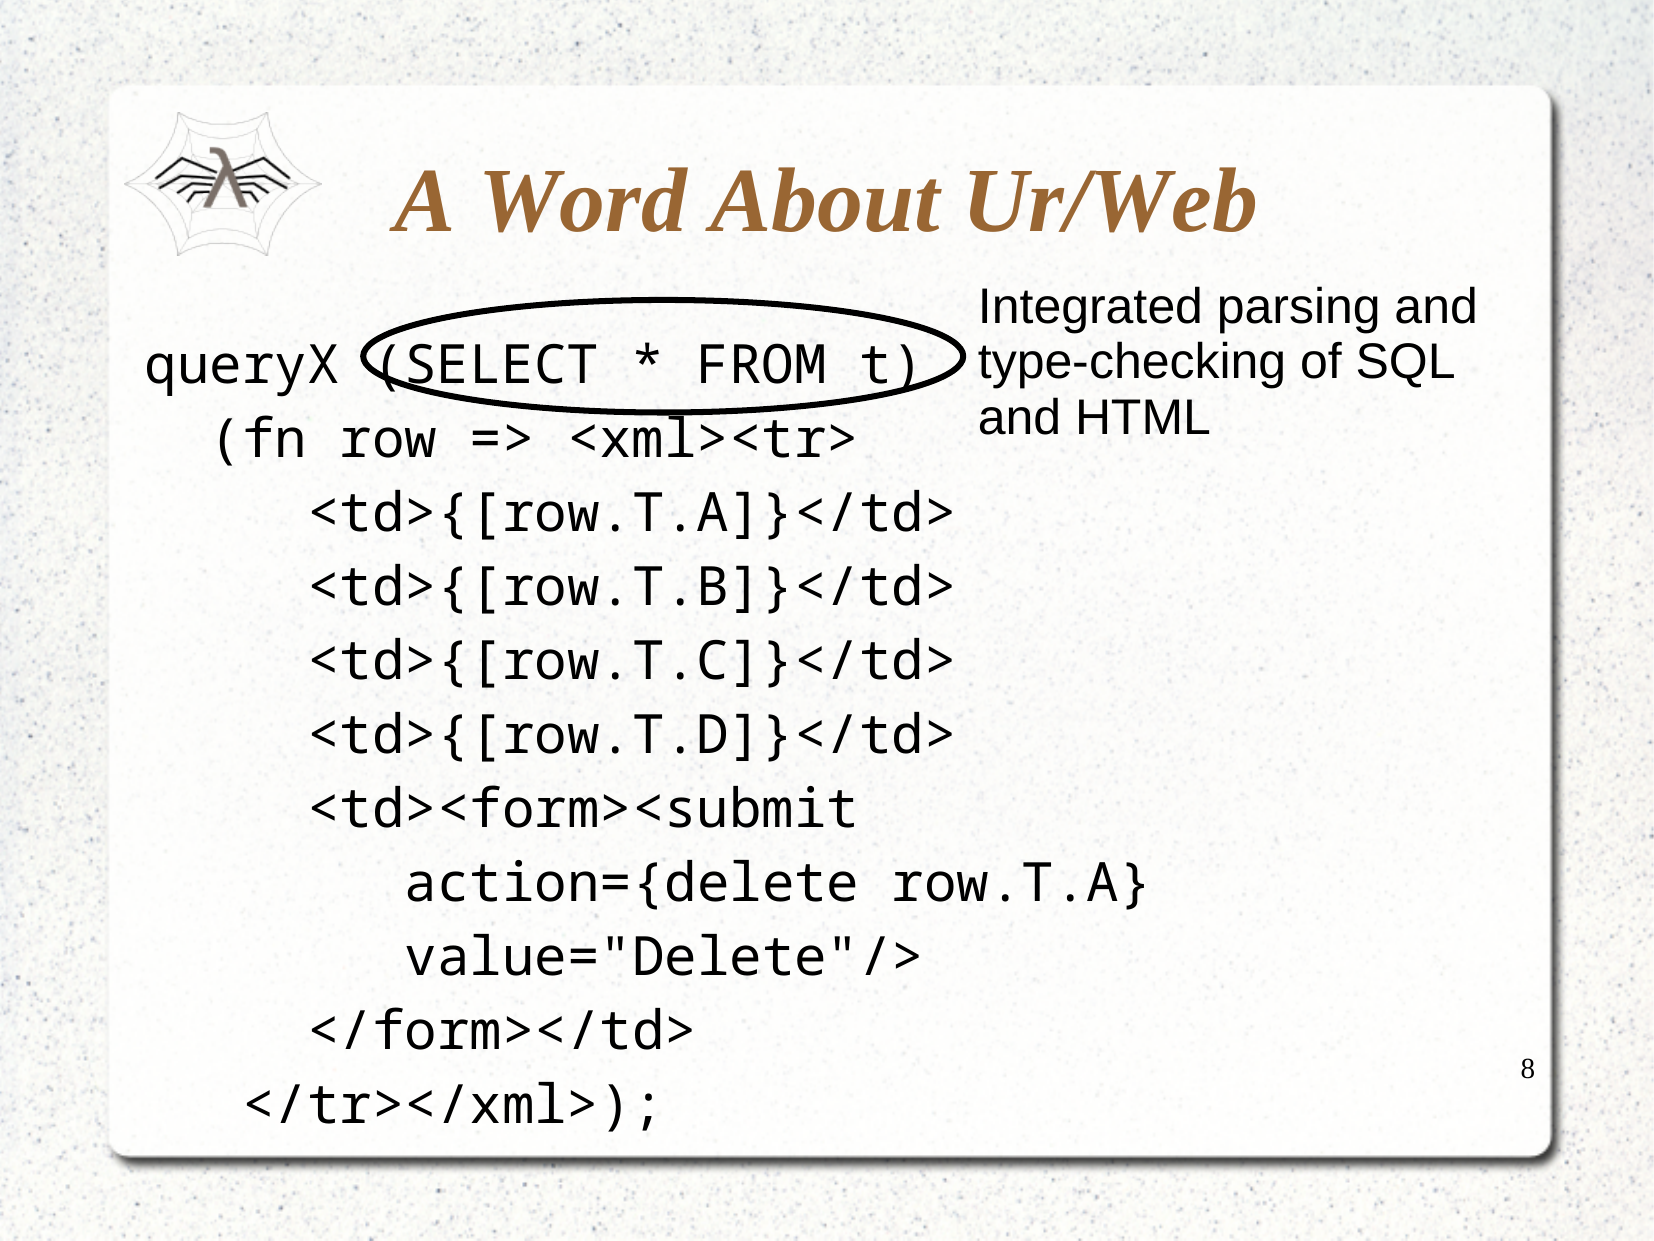

# A Word About Ur/Web
Integrated parsing and type-checking of SQL and HTML
queryX (SELECT * FROM t)
 (fn row => <xml><tr>
 <td>{[row.T.A]}</td>
 <td>{[row.T.B]}</td>
 <td>{[row.T.C]}</td>
 <td>{[row.T.D]}</td>
 <td><form><submit
 action={delete row.T.A}
 value="Delete"/>
 </form></td>
 </tr></xml>);
8